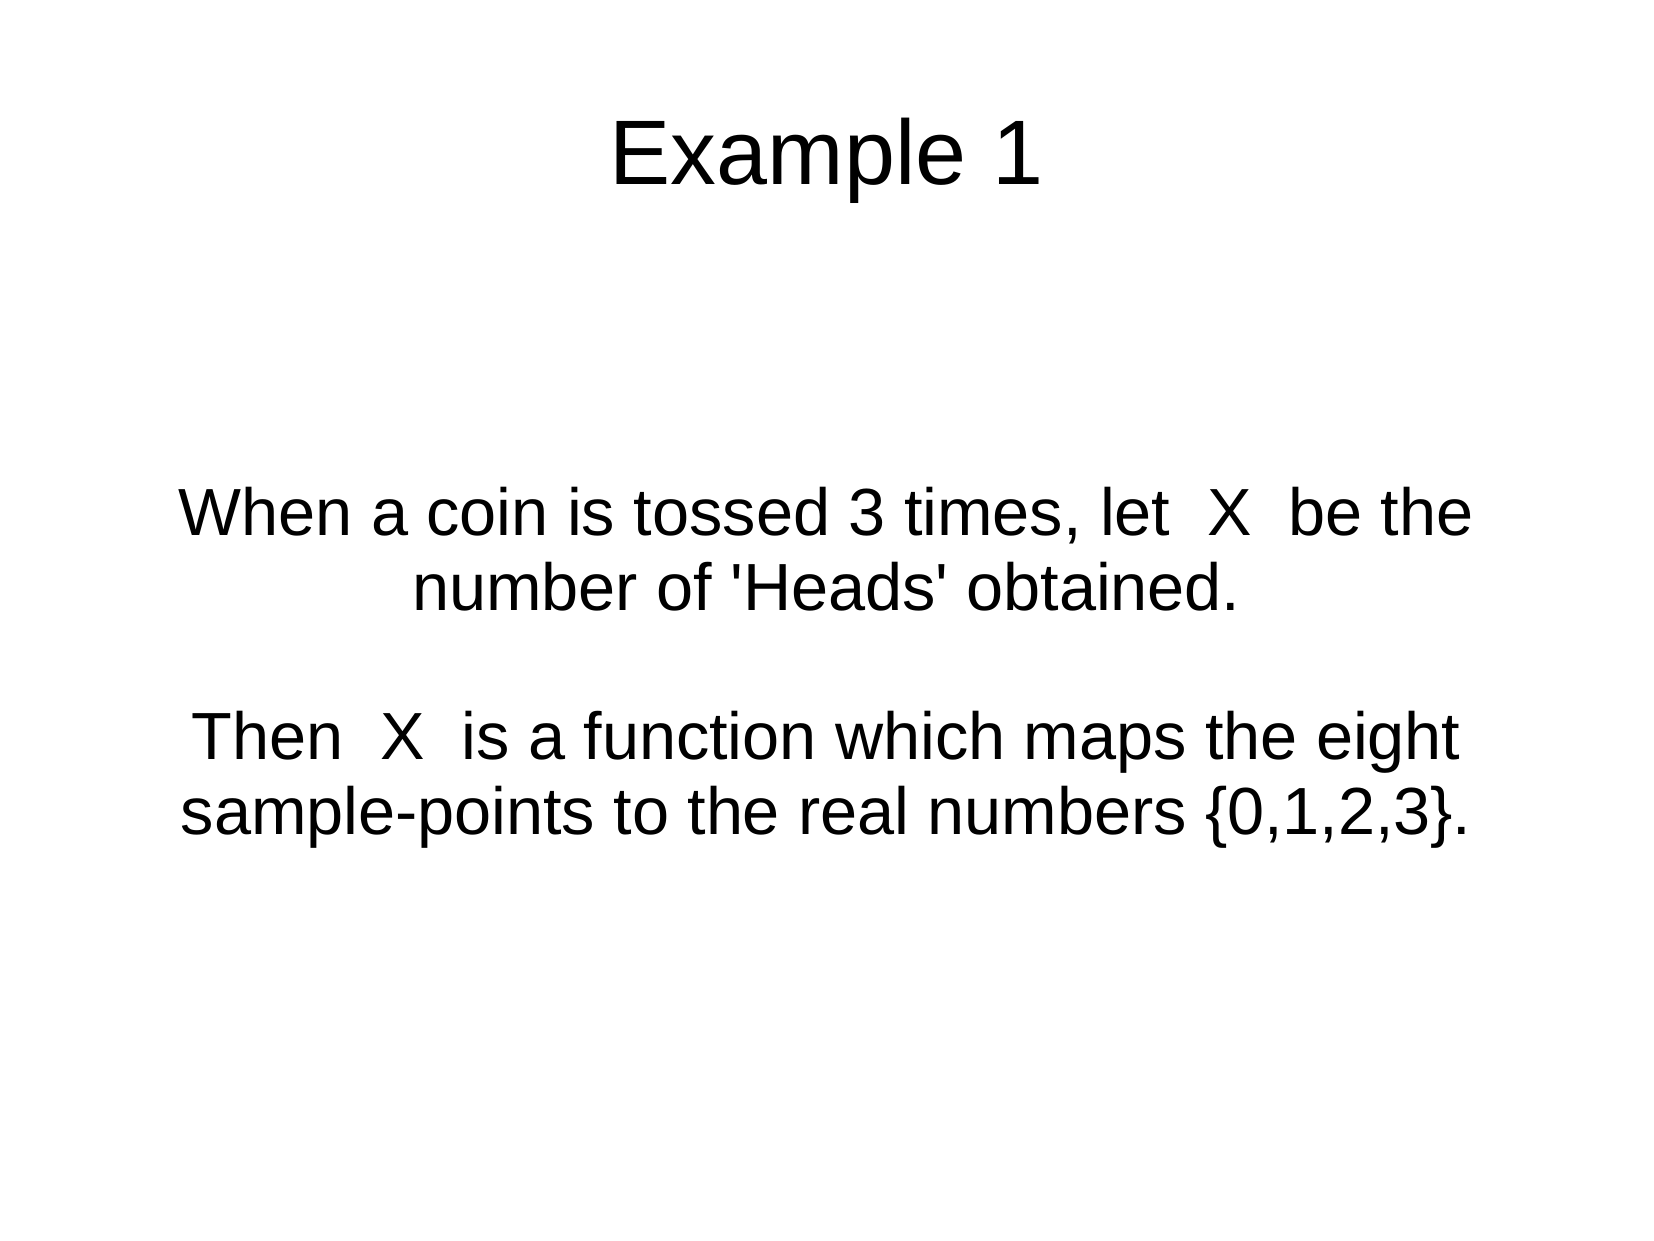

# Example 1
When a coin is tossed 3 times, let X be the number of 'Heads' obtained.
Then X is a function which maps the eight sample-points to the real numbers {0,1,2,3}.